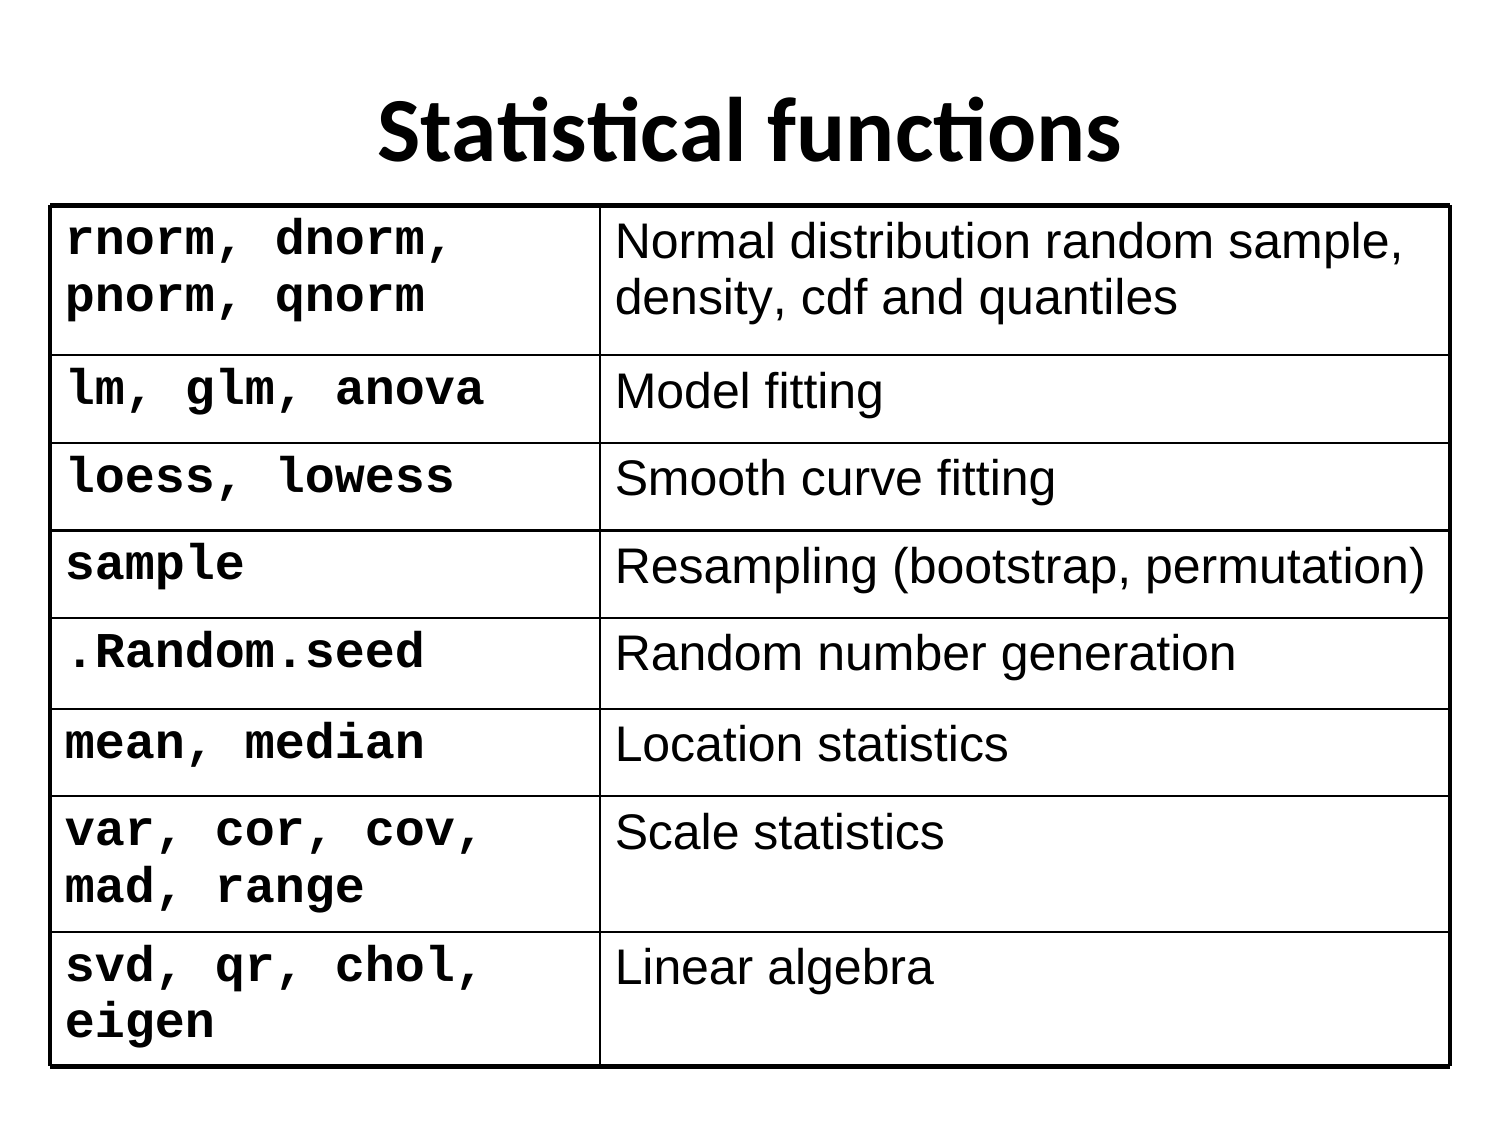

# Statistical functions
rnorm, dnorm, pnorm, qnorm
Normal distribution random sample, density, cdf and quantiles
lm, glm, anova
Model fitting
loess, lowess
Smooth curve fitting
sample
Resampling (bootstrap, permutation)
.Random.seed
Random number generation
mean, median
Location statistics
var, cor, cov, mad, range
Scale statistics
svd, qr, chol, eigen
Linear algebra